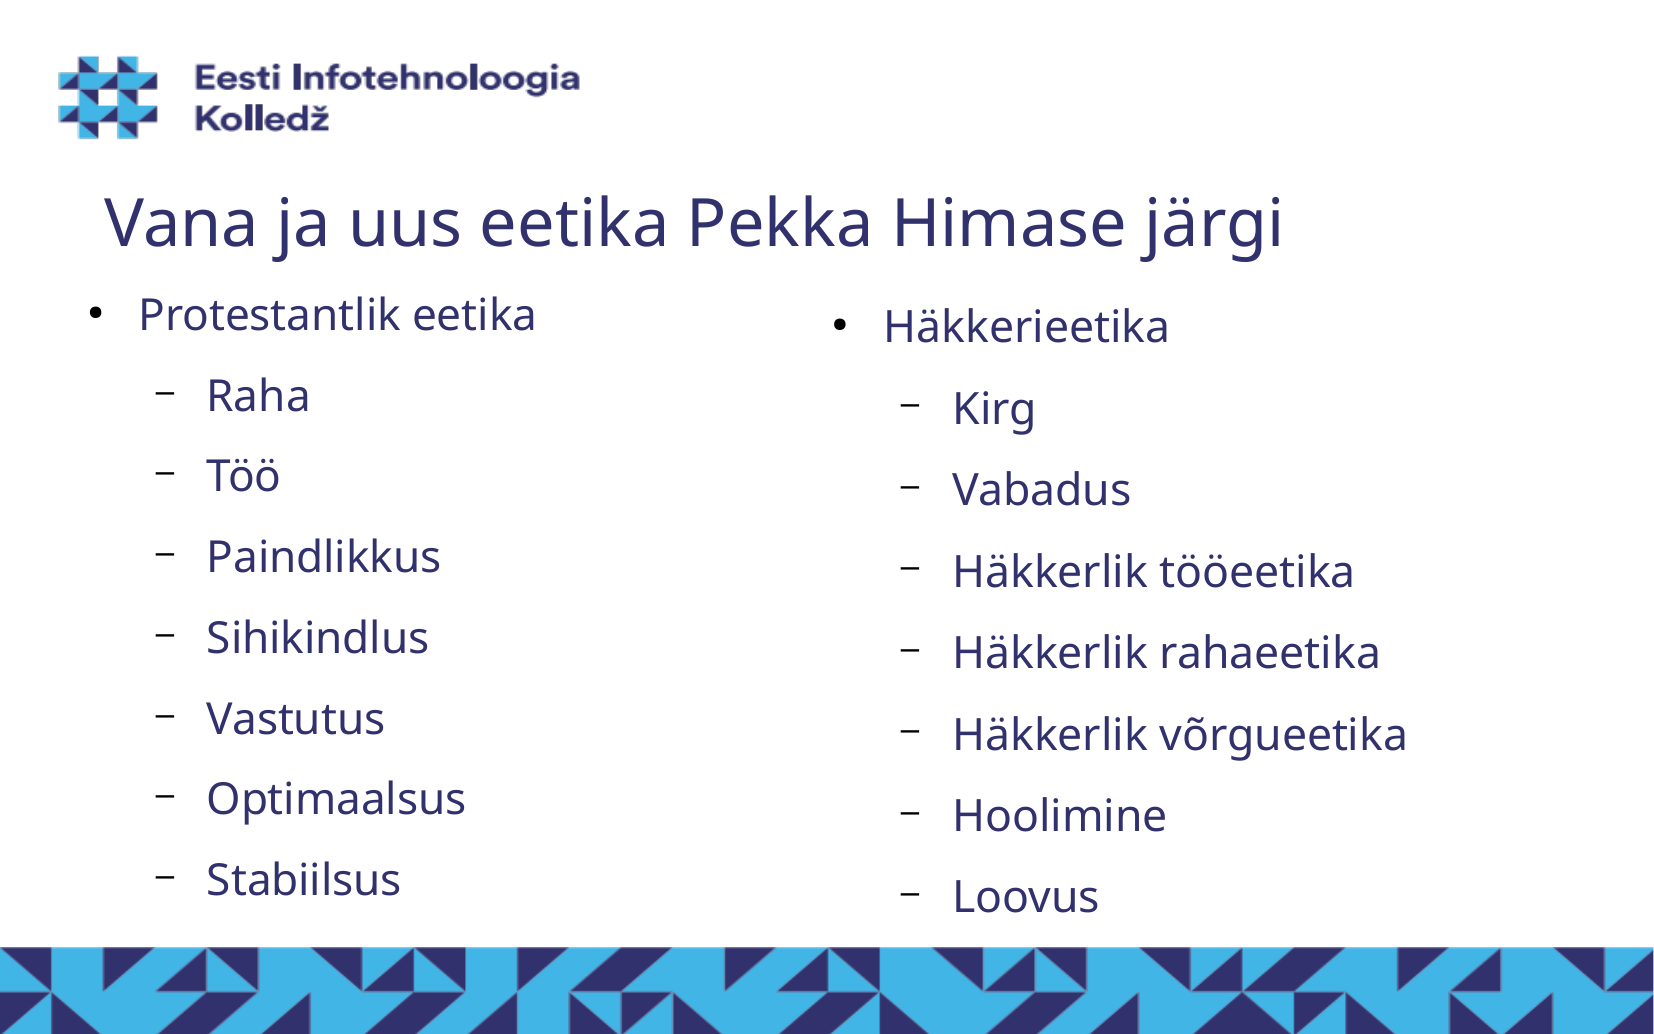

# Vana ja uus eetika Pekka Himase järgi
Protestantlik eetika
Raha
Töö
Paindlikkus
Sihikindlus
Vastutus
Optimaalsus
Stabiilsus
Häkkerieetika
Kirg
Vabadus
Häkkerlik tööeetika
Häkkerlik rahaeetika
Häkkerlik võrgueetika
Hoolimine
Loovus